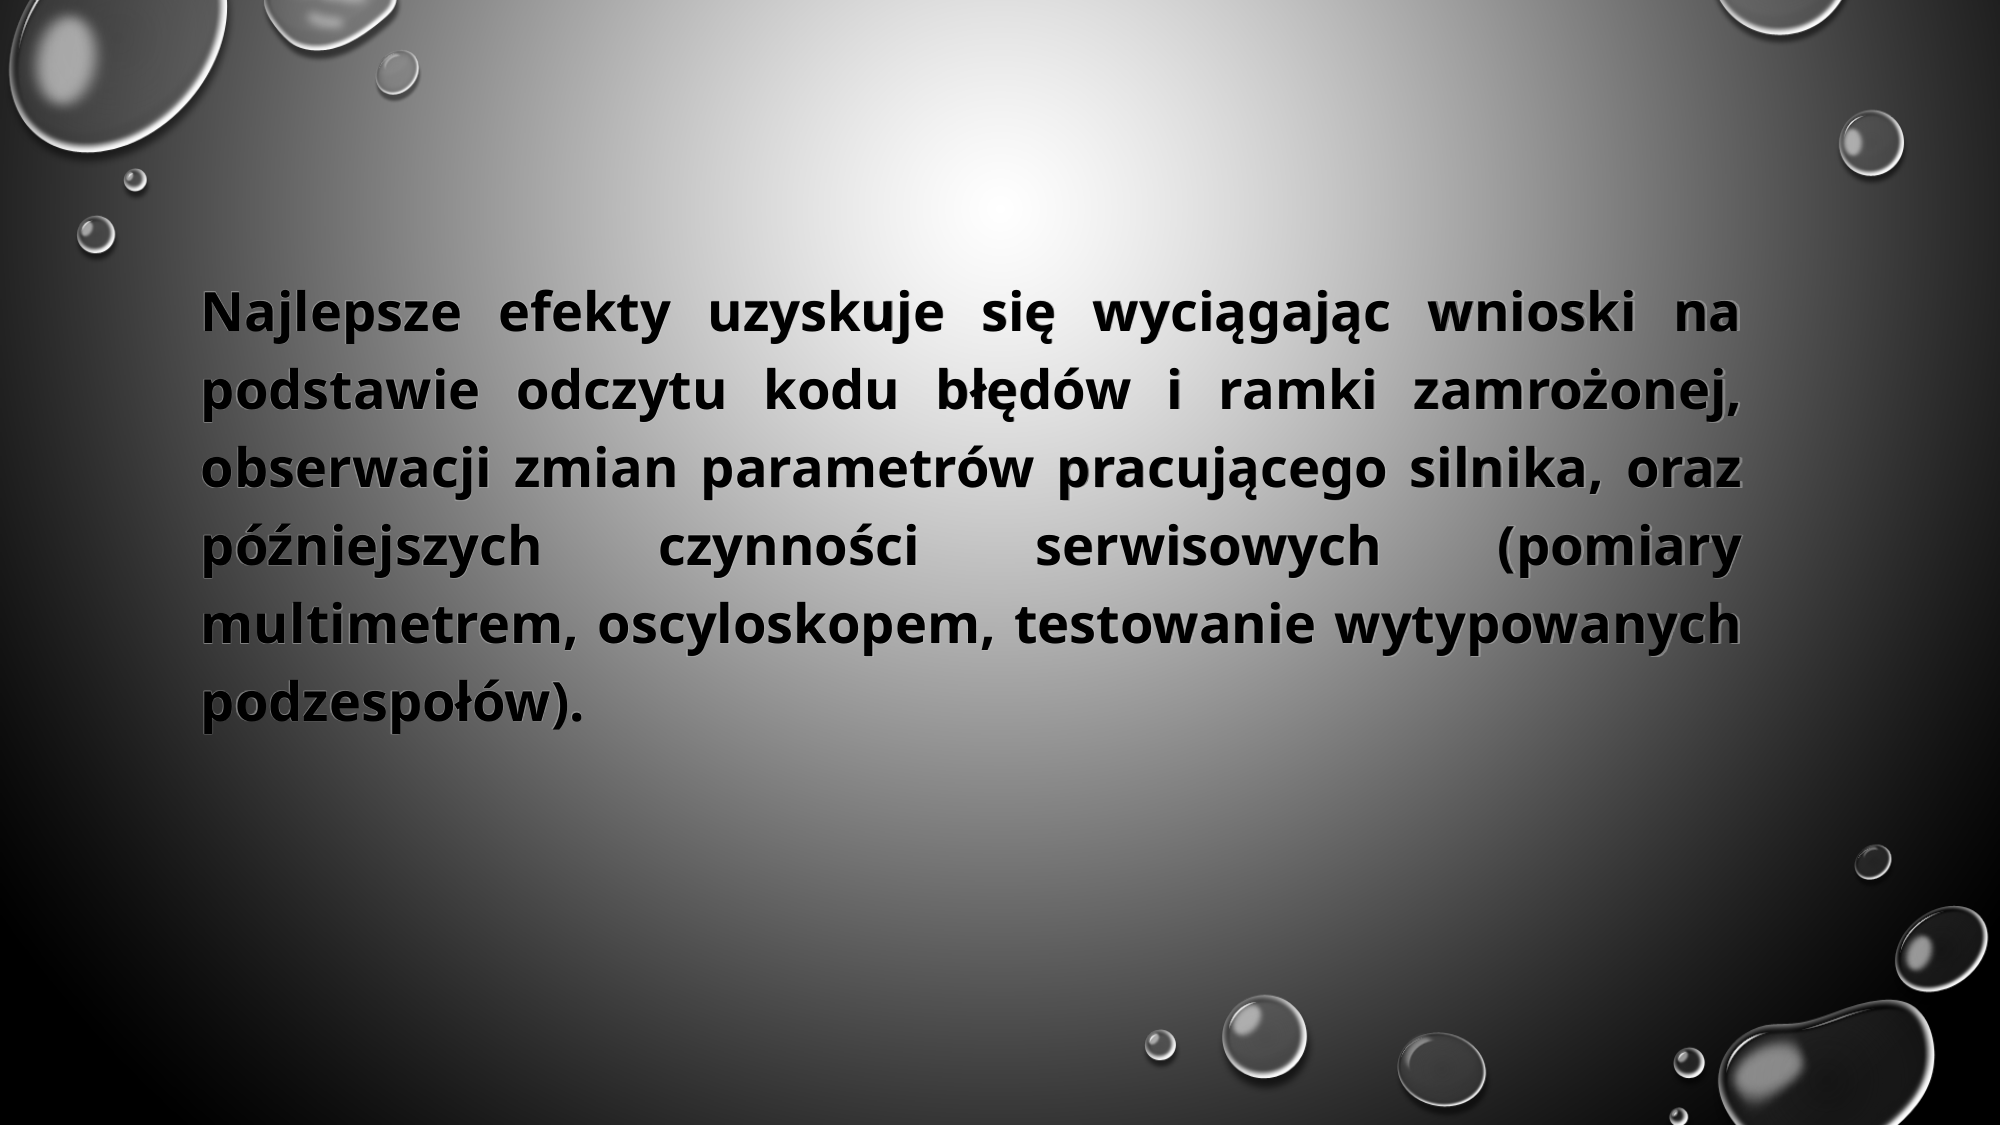

Najlepsze efekty uzyskuje się wyciągając wnioski na podstawie odczytu kodu błędów i ramki zamrożonej, obserwacji zmian parametrów pracującego silnika, oraz późniejszych czynności serwisowych (pomiary multimetrem, oscyloskopem, testowanie wytypowanych podzespołów).